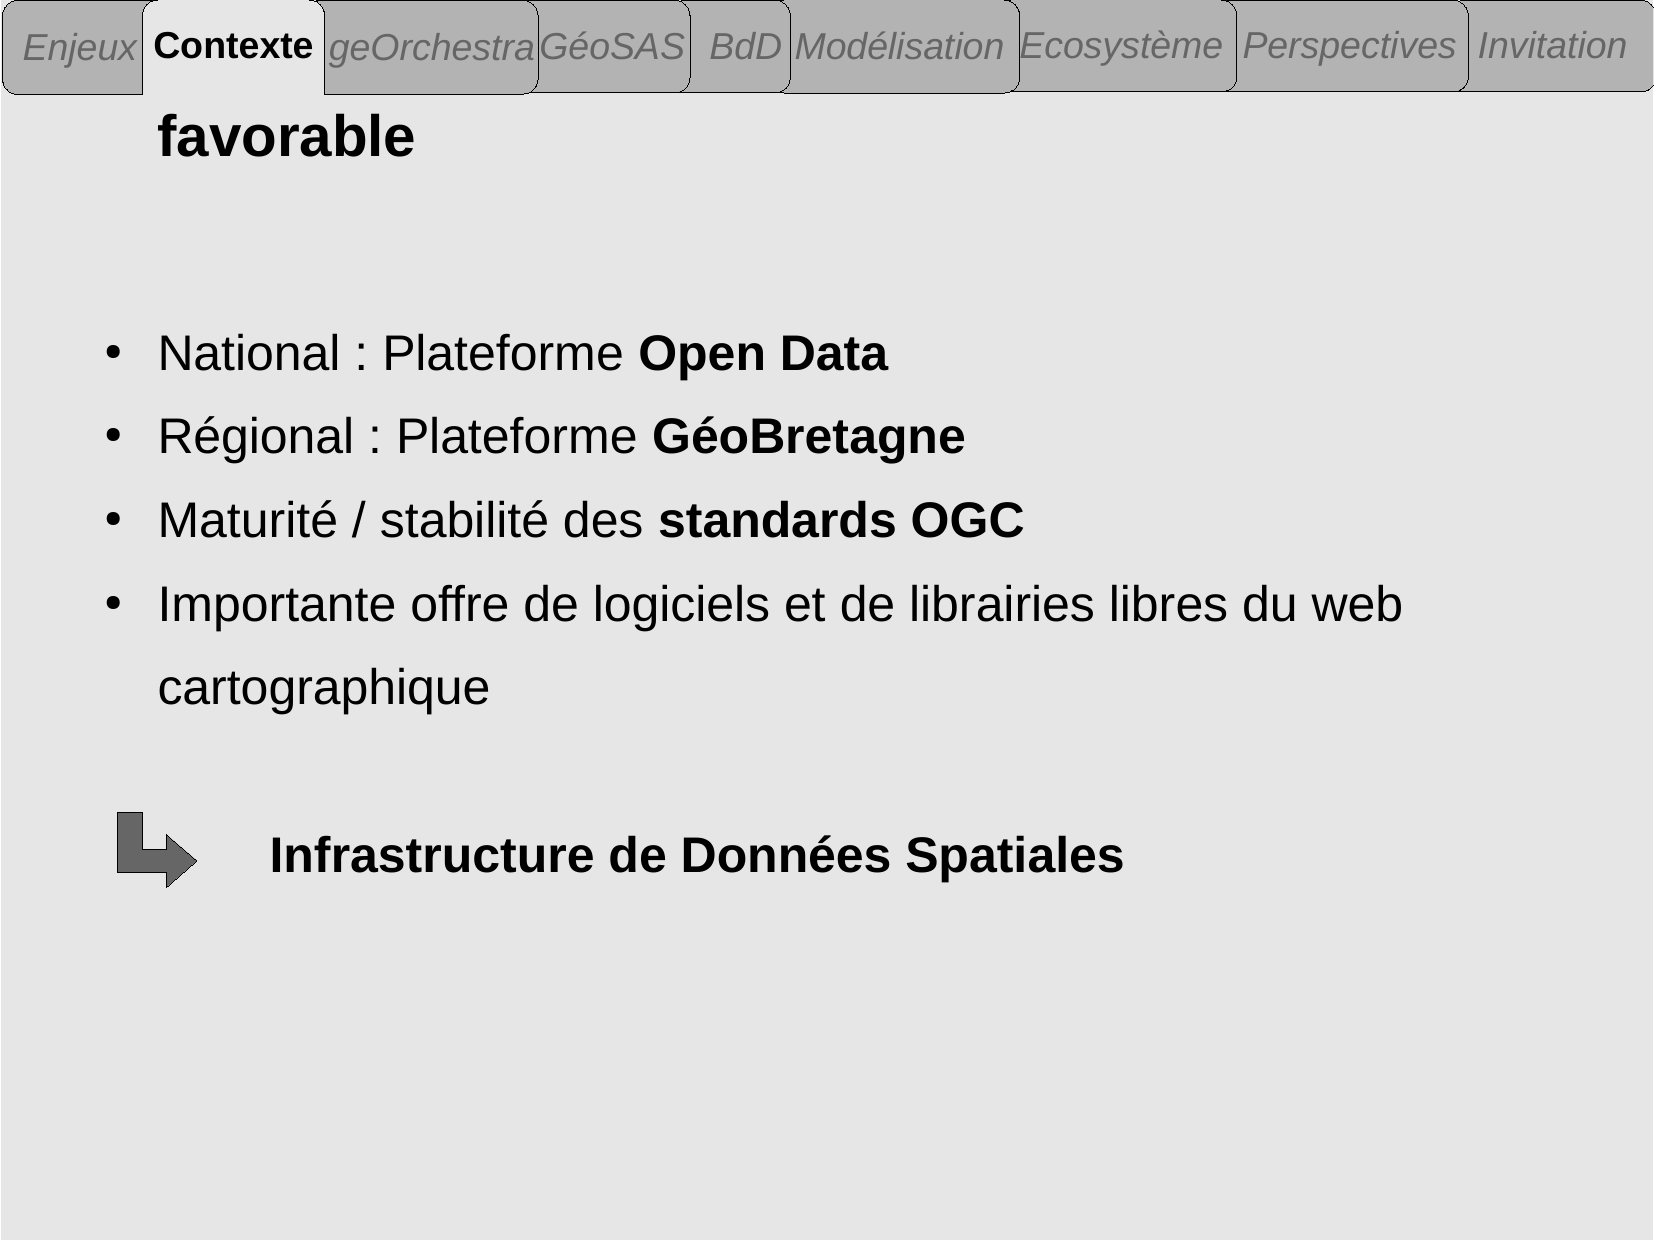

Enjeux
Contexte
 geOrchestra
 GéoSAS
 BdD
 Modélisation
 Ecosystème
 Perspectives
Invitation
favorable
National : Plateforme Open Data
Régional : Plateforme GéoBretagne
Maturité / stabilité des standards OGC
Importante offre de logiciels et de librairies libres du web cartographique
 Infrastructure de Données Spatiales